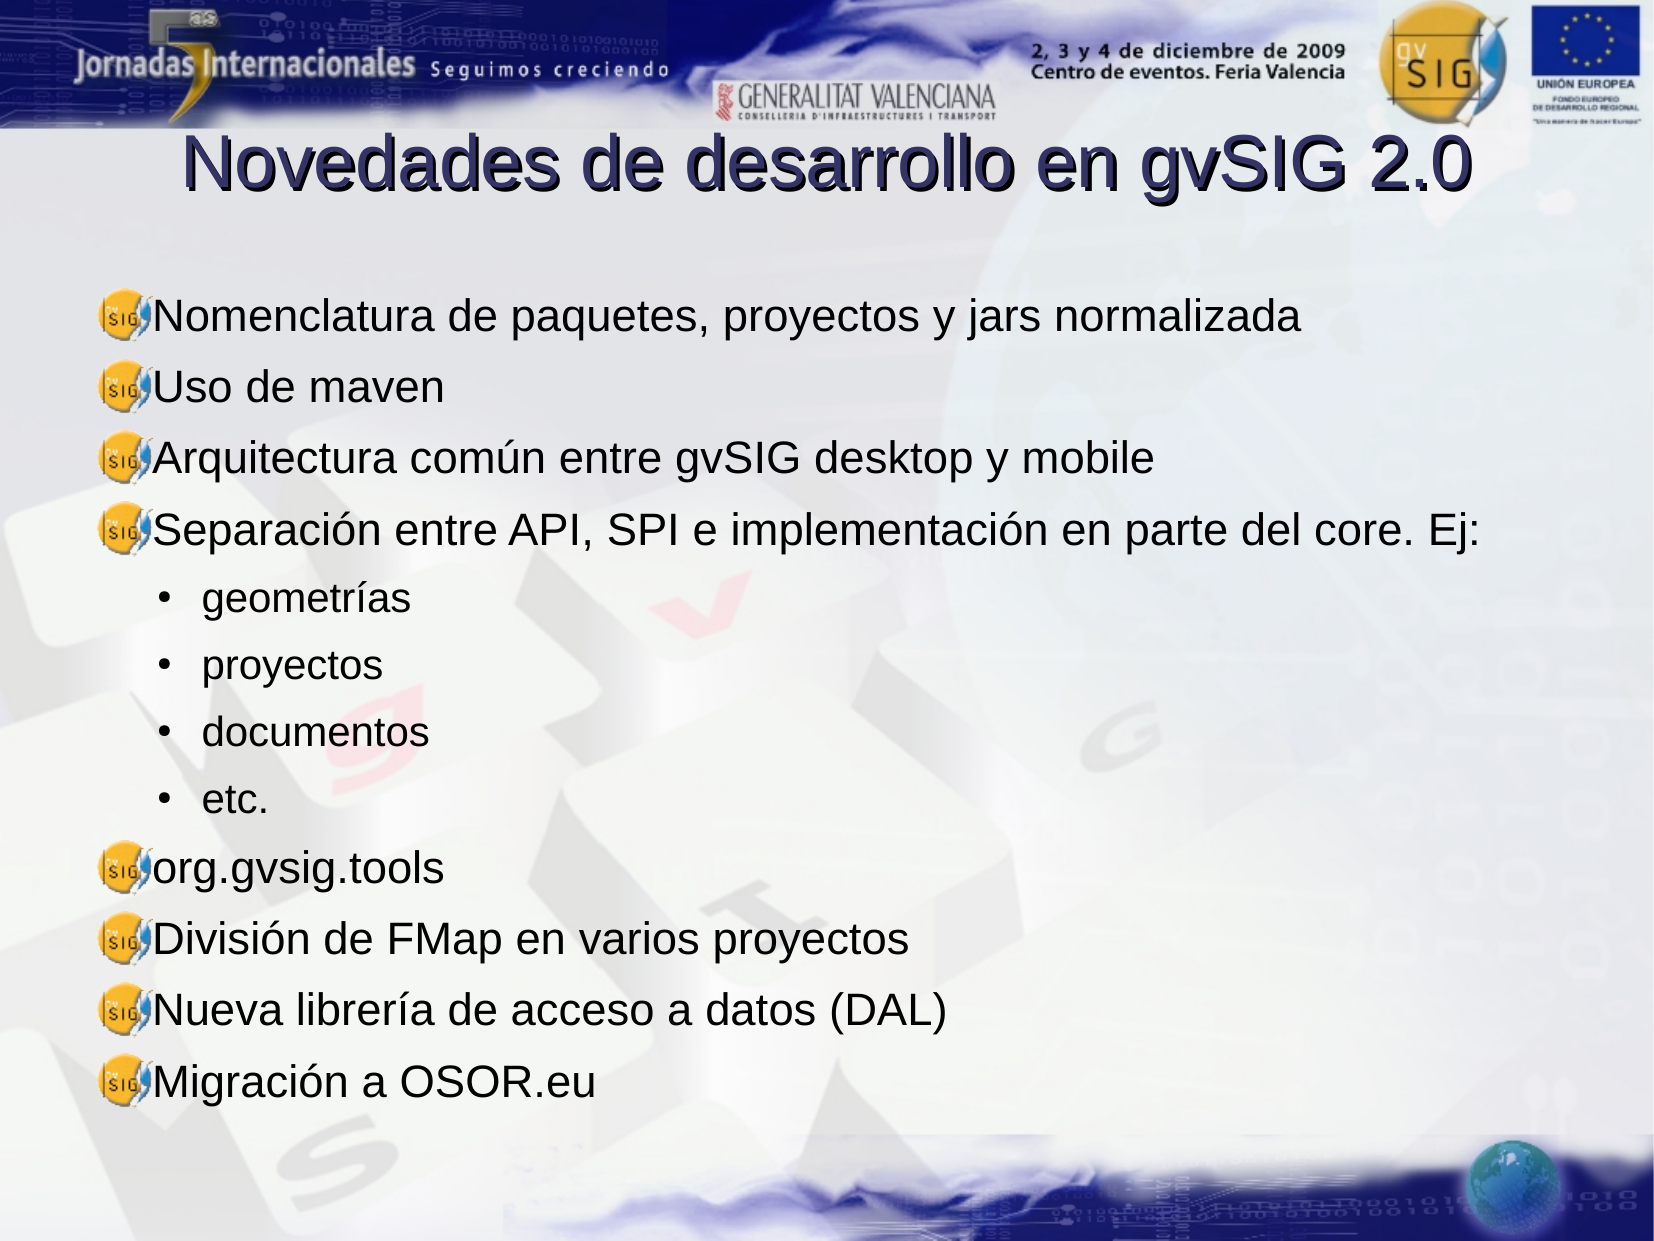

# Novedades de desarrollo en gvSIG 2.0
Nomenclatura de paquetes, proyectos y jars normalizada
Uso de maven
Arquitectura común entre gvSIG desktop y mobile
Separación entre API, SPI e implementación en parte del core. Ej:
geometrías
proyectos
documentos
etc.
org.gvsig.tools
División de FMap en varios proyectos
Nueva librería de acceso a datos (DAL)
Migración a OSOR.eu